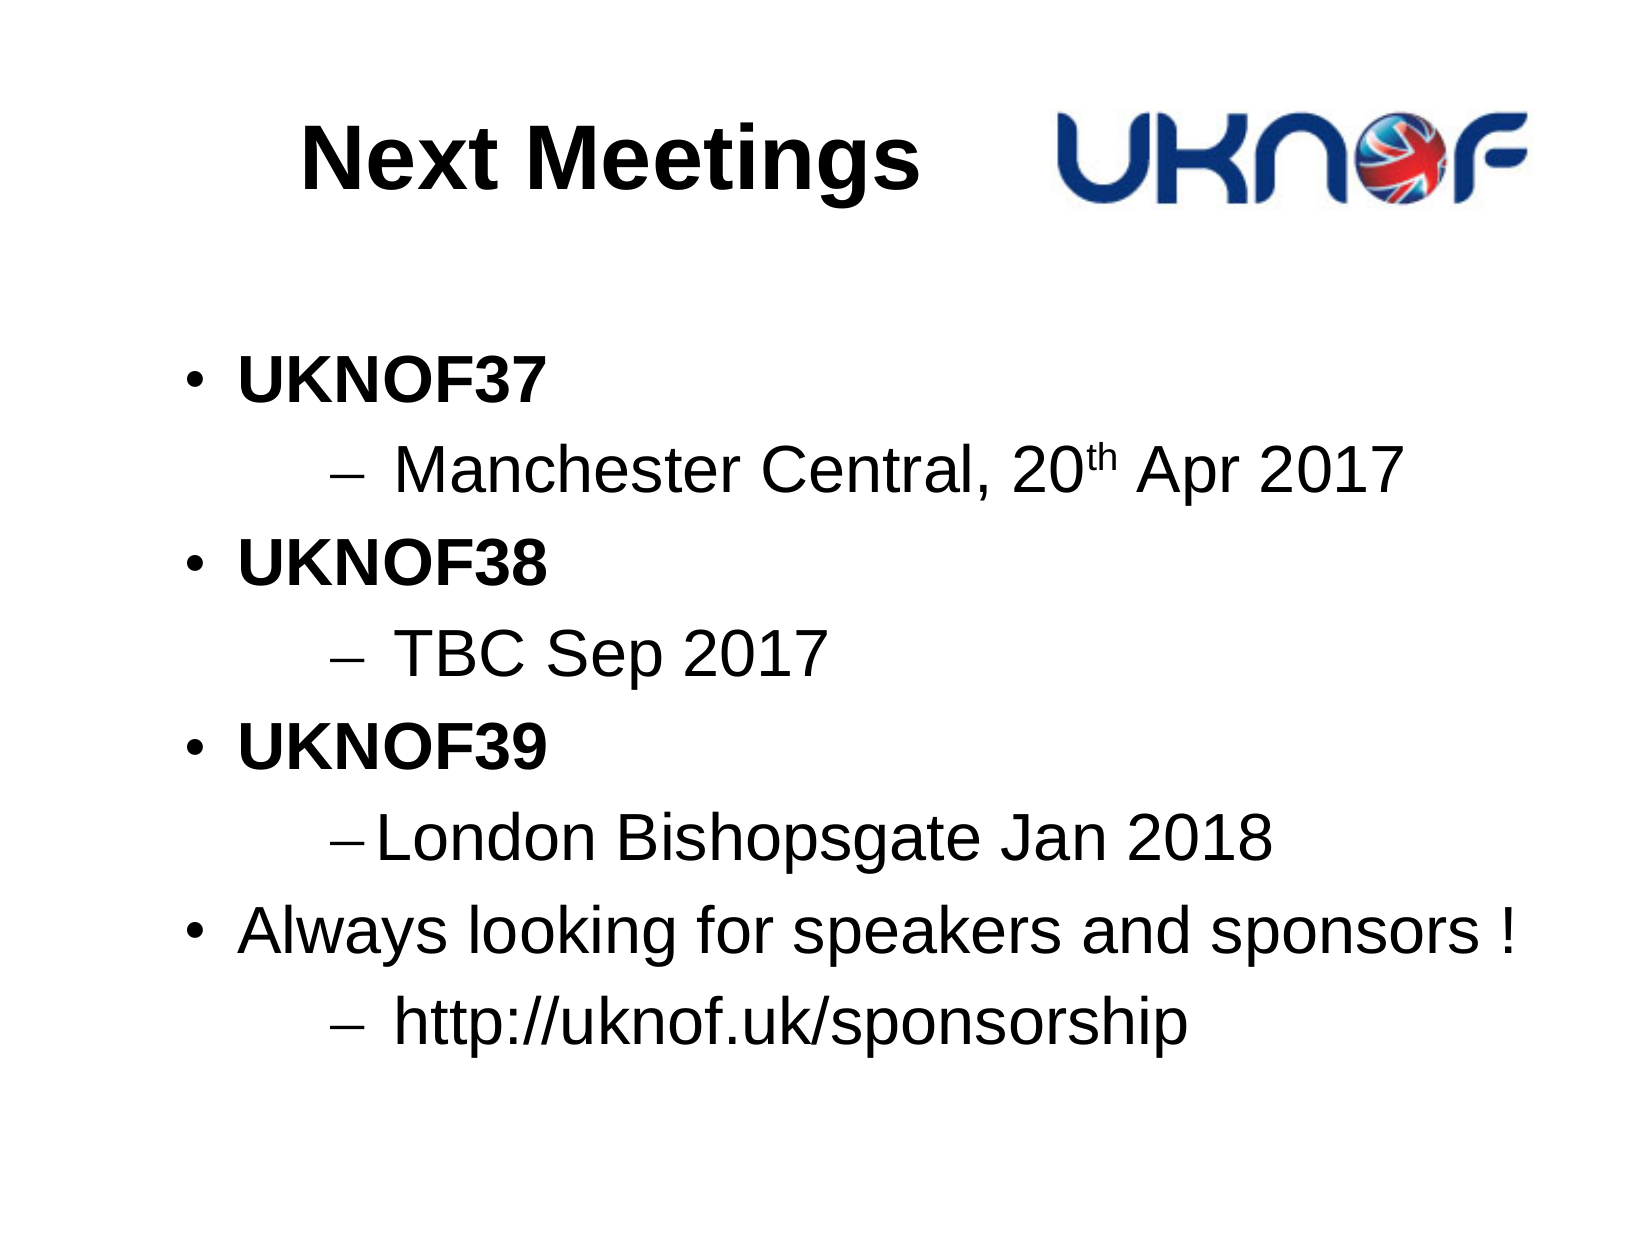

# Next Meetings
UKNOF37
 Manchester Central, 20th Apr 2017
UKNOF38
 TBC Sep 2017
UKNOF39
London Bishopsgate Jan 2018
Always looking for speakers and sponsors !
 http://uknof.uk/sponsorship